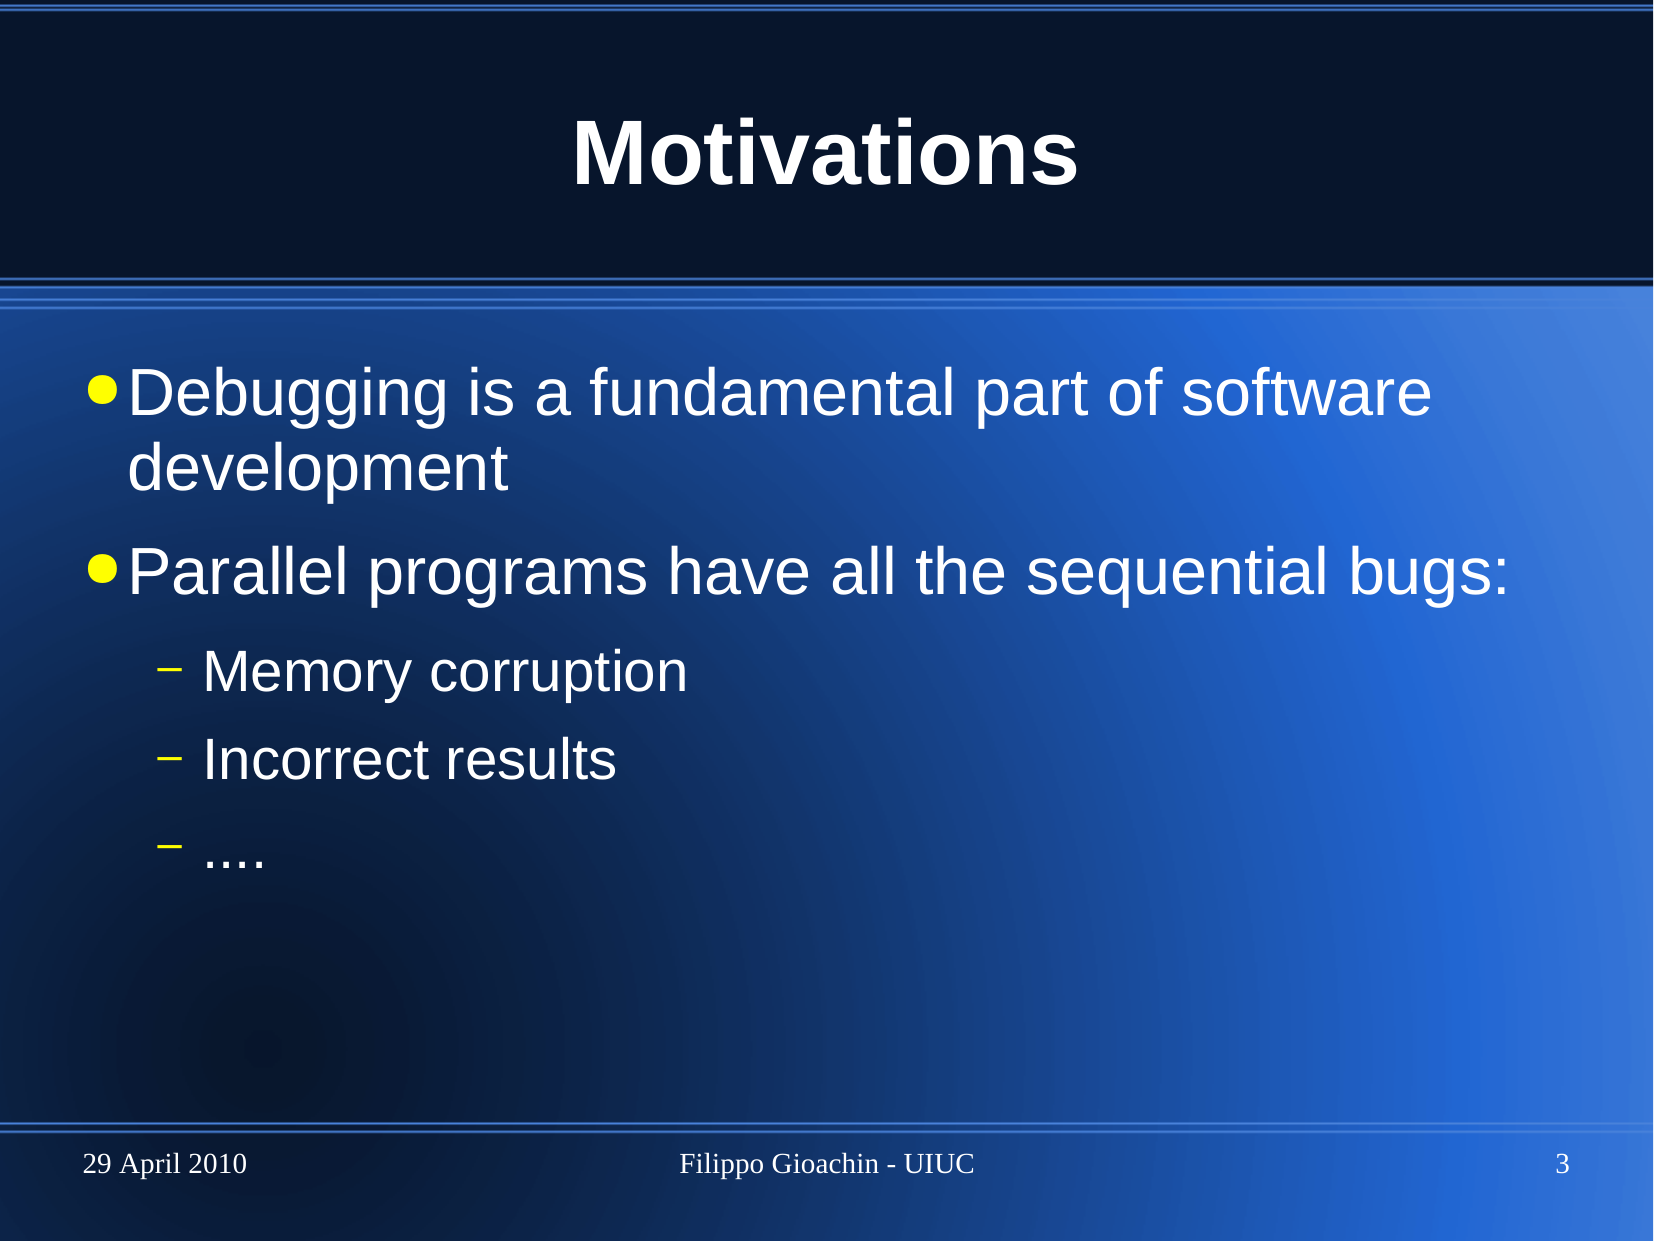

# Motivations
Debugging is a fundamental part of software development
Parallel programs have all the sequential bugs:
Memory corruption
Incorrect results
....
29 April 2010
Filippo Gioachin - UIUC
3